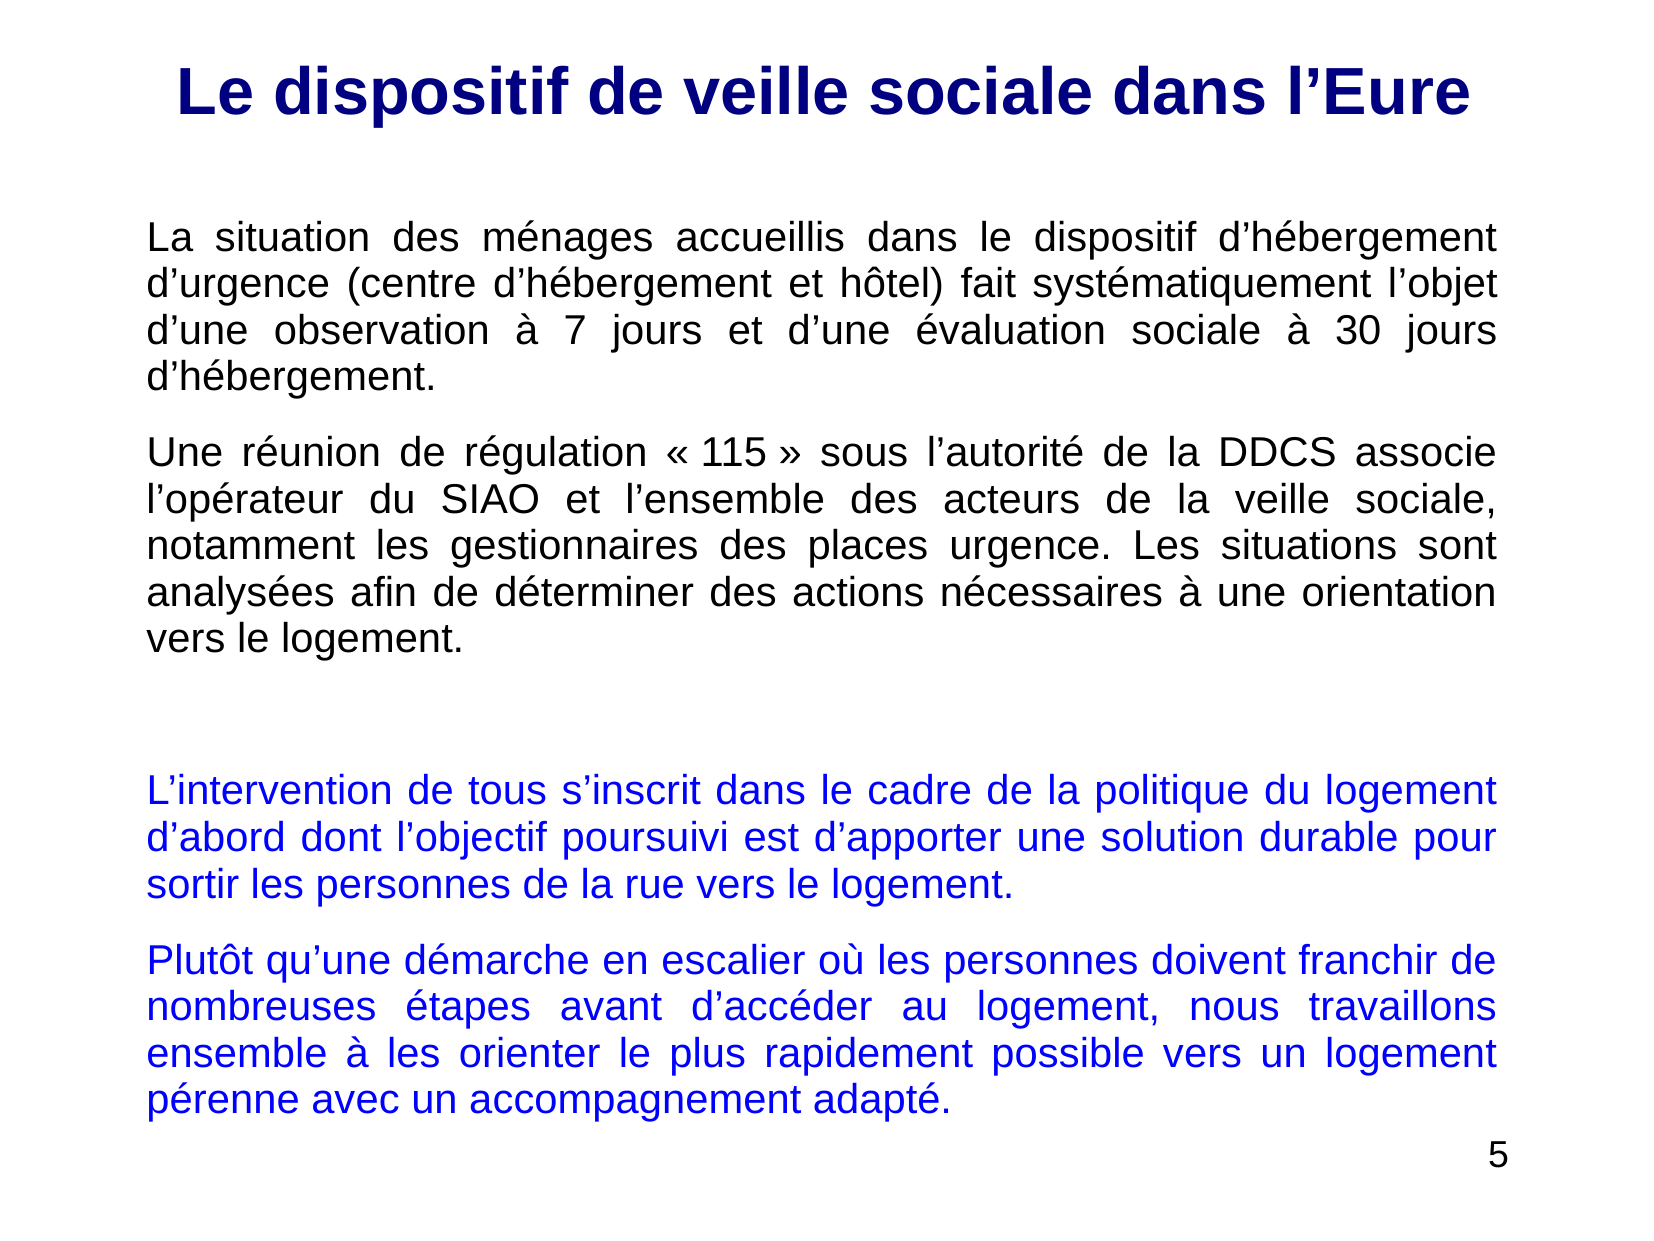

Le dispositif de veille sociale dans l’Eure
La situation des ménages accueillis dans le dispositif d’hébergement d’urgence (centre d’hébergement et hôtel) fait systématiquement l’objet d’une observation à 7 jours et d’une évaluation sociale à 30 jours d’hébergement.
Une réunion de régulation « 115 » sous l’autorité de la DDCS associe l’opérateur du SIAO et l’ensemble des acteurs de la veille sociale, notamment les gestionnaires des places urgence. Les situations sont analysées afin de déterminer des actions nécessaires à une orientation vers le logement.
L’intervention de tous s’inscrit dans le cadre de la politique du logement d’abord dont l’objectif poursuivi est d’apporter une solution durable pour sortir les personnes de la rue vers le logement.
Plutôt qu’une démarche en escalier où les personnes doivent franchir de nombreuses étapes avant d’accéder au logement, nous travaillons ensemble à les orienter le plus rapidement possible vers un logement pérenne avec un accompagnement adapté.